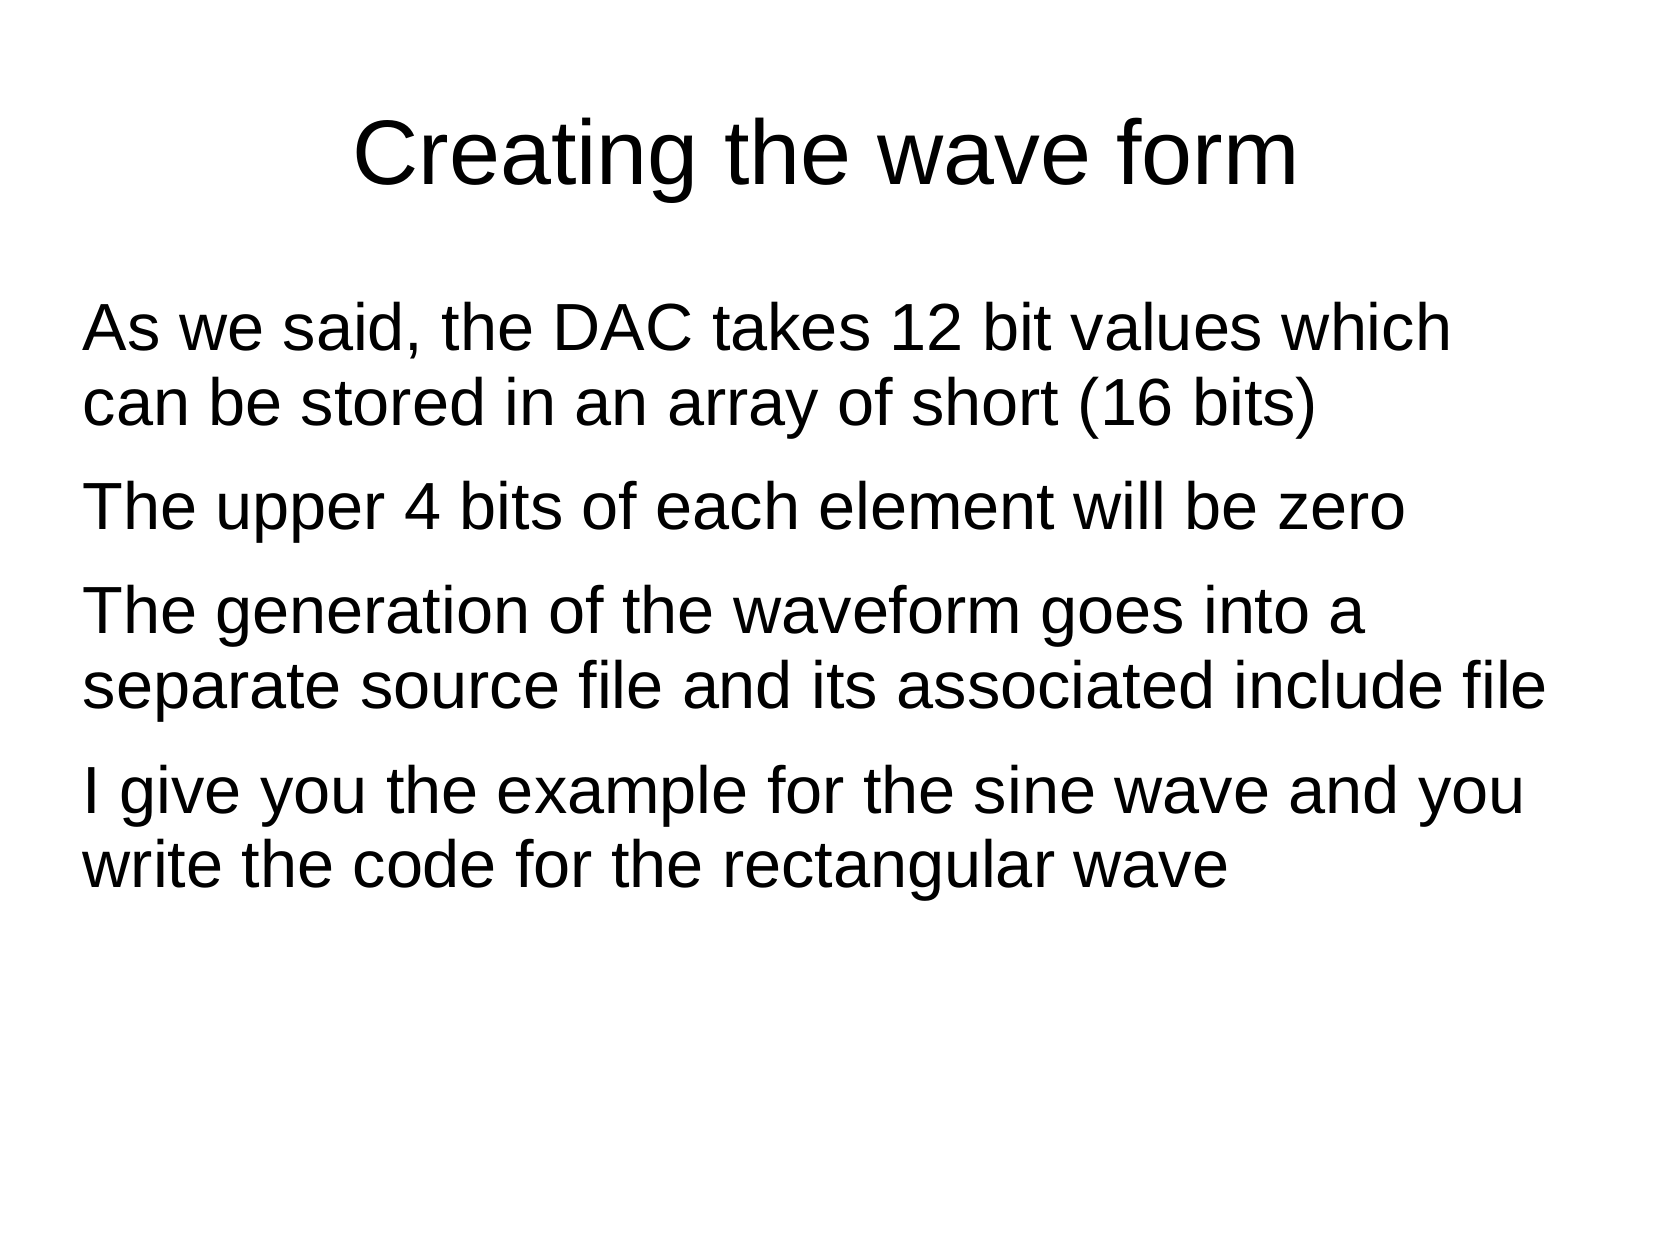

# Creating the wave form
As we said, the DAC takes 12 bit values which can be stored in an array of short (16 bits)
The upper 4 bits of each element will be zero
The generation of the waveform goes into a separate source file and its associated include file
I give you the example for the sine wave and you write the code for the rectangular wave